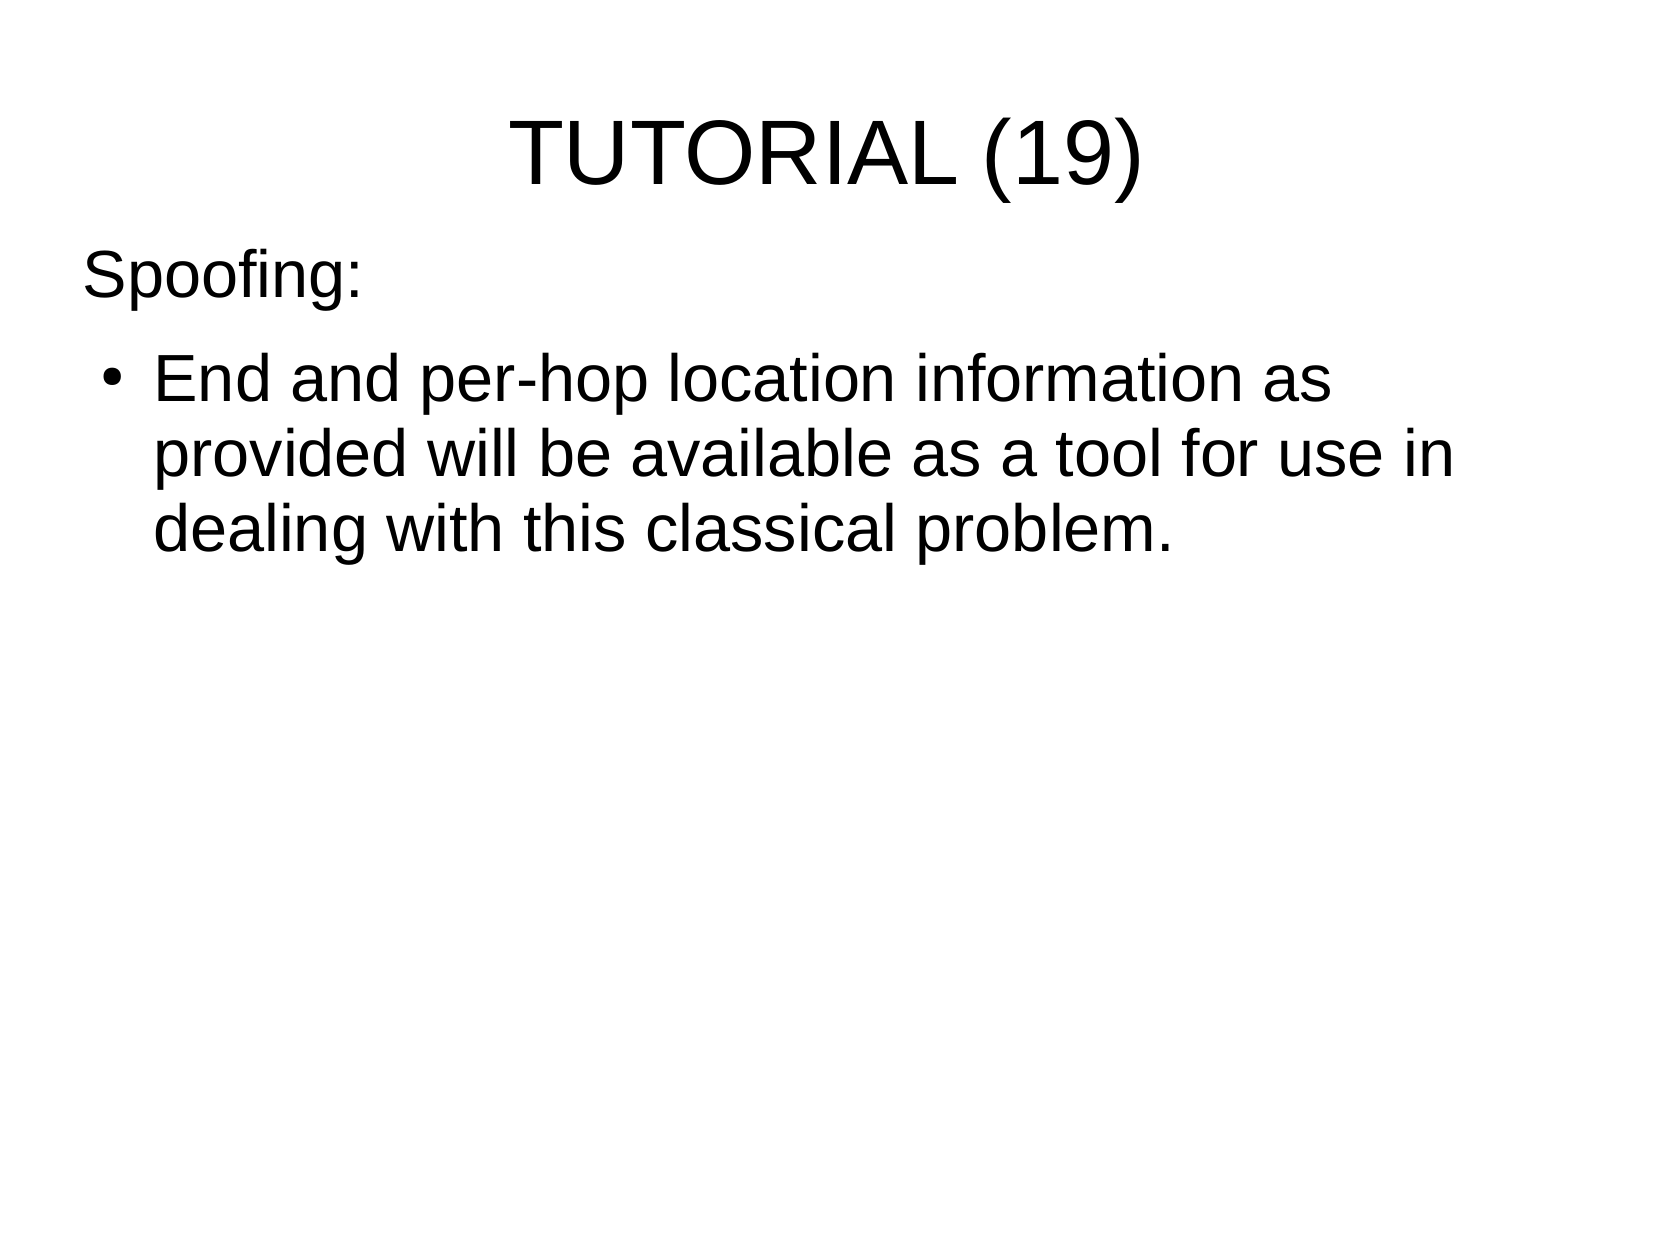

# TUTORIAL (19)
Spoofing:
End and per-hop location information as provided will be available as a tool for use in dealing with this classical problem.